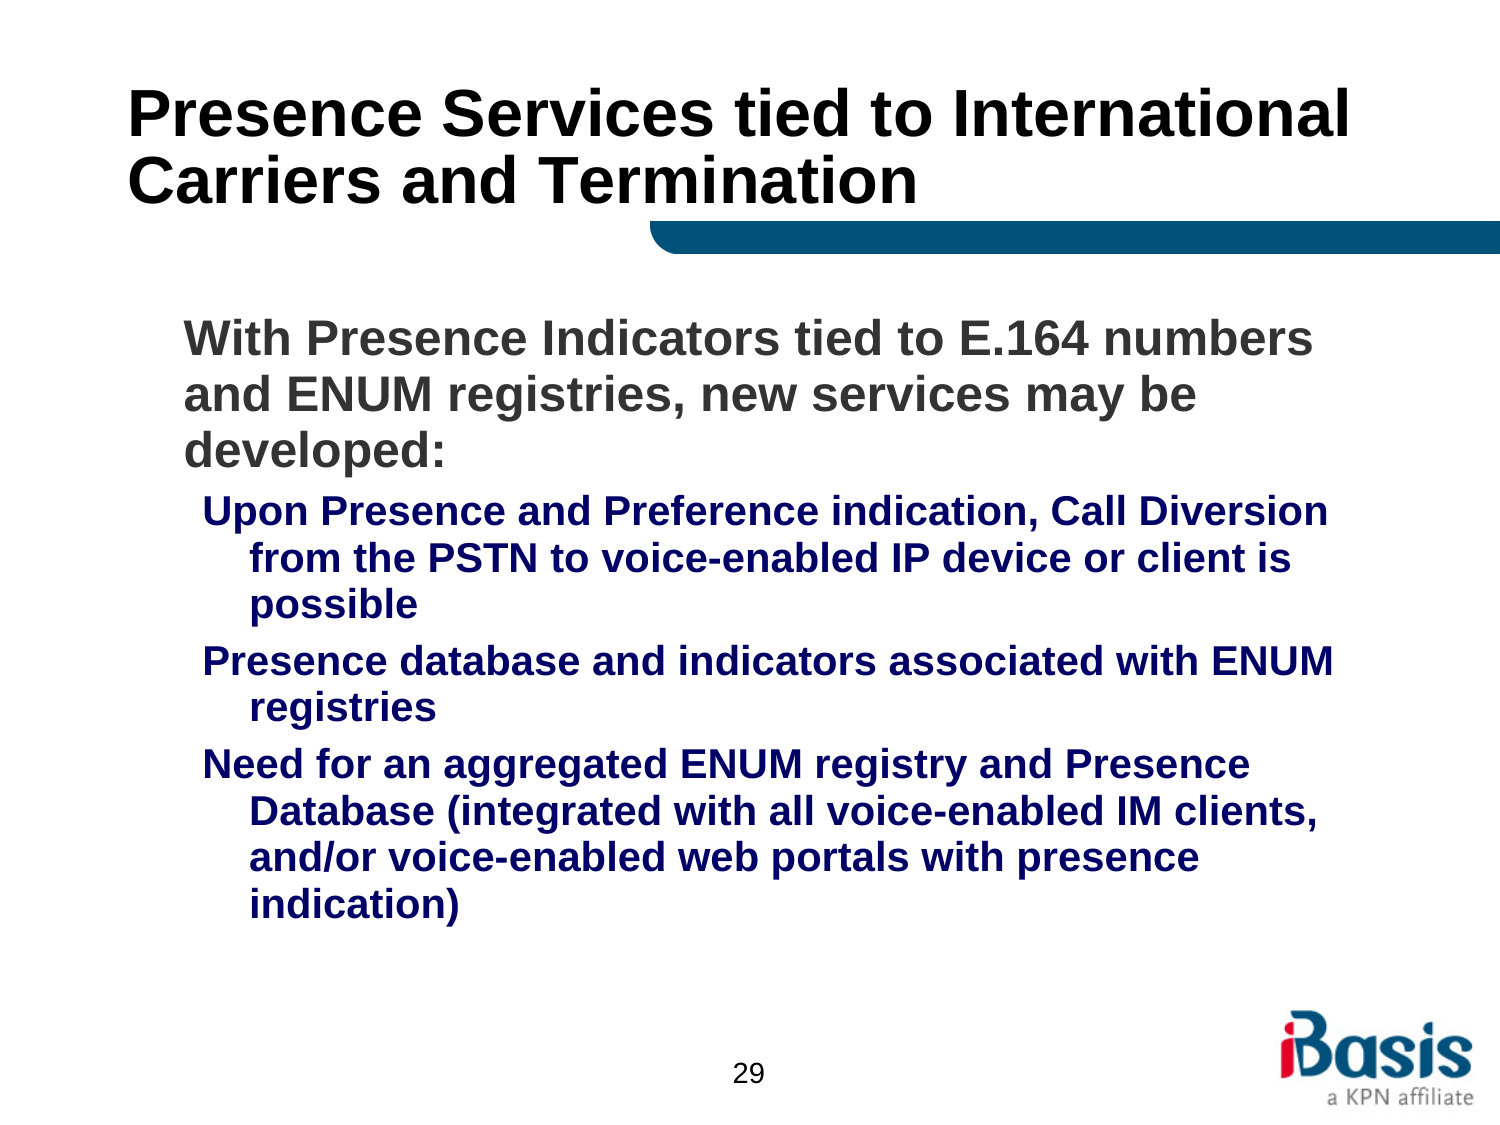

# Presence Services tied to International Carriers and Termination
	With Presence Indicators tied to E.164 numbers and ENUM registries, new services may be developed:
Upon Presence and Preference indication, Call Diversion from the PSTN to voice-enabled IP device or client is possible
Presence database and indicators associated with ENUM registries
Need for an aggregated ENUM registry and Presence Database (integrated with all voice-enabled IM clients, and/or voice-enabled web portals with presence indication)